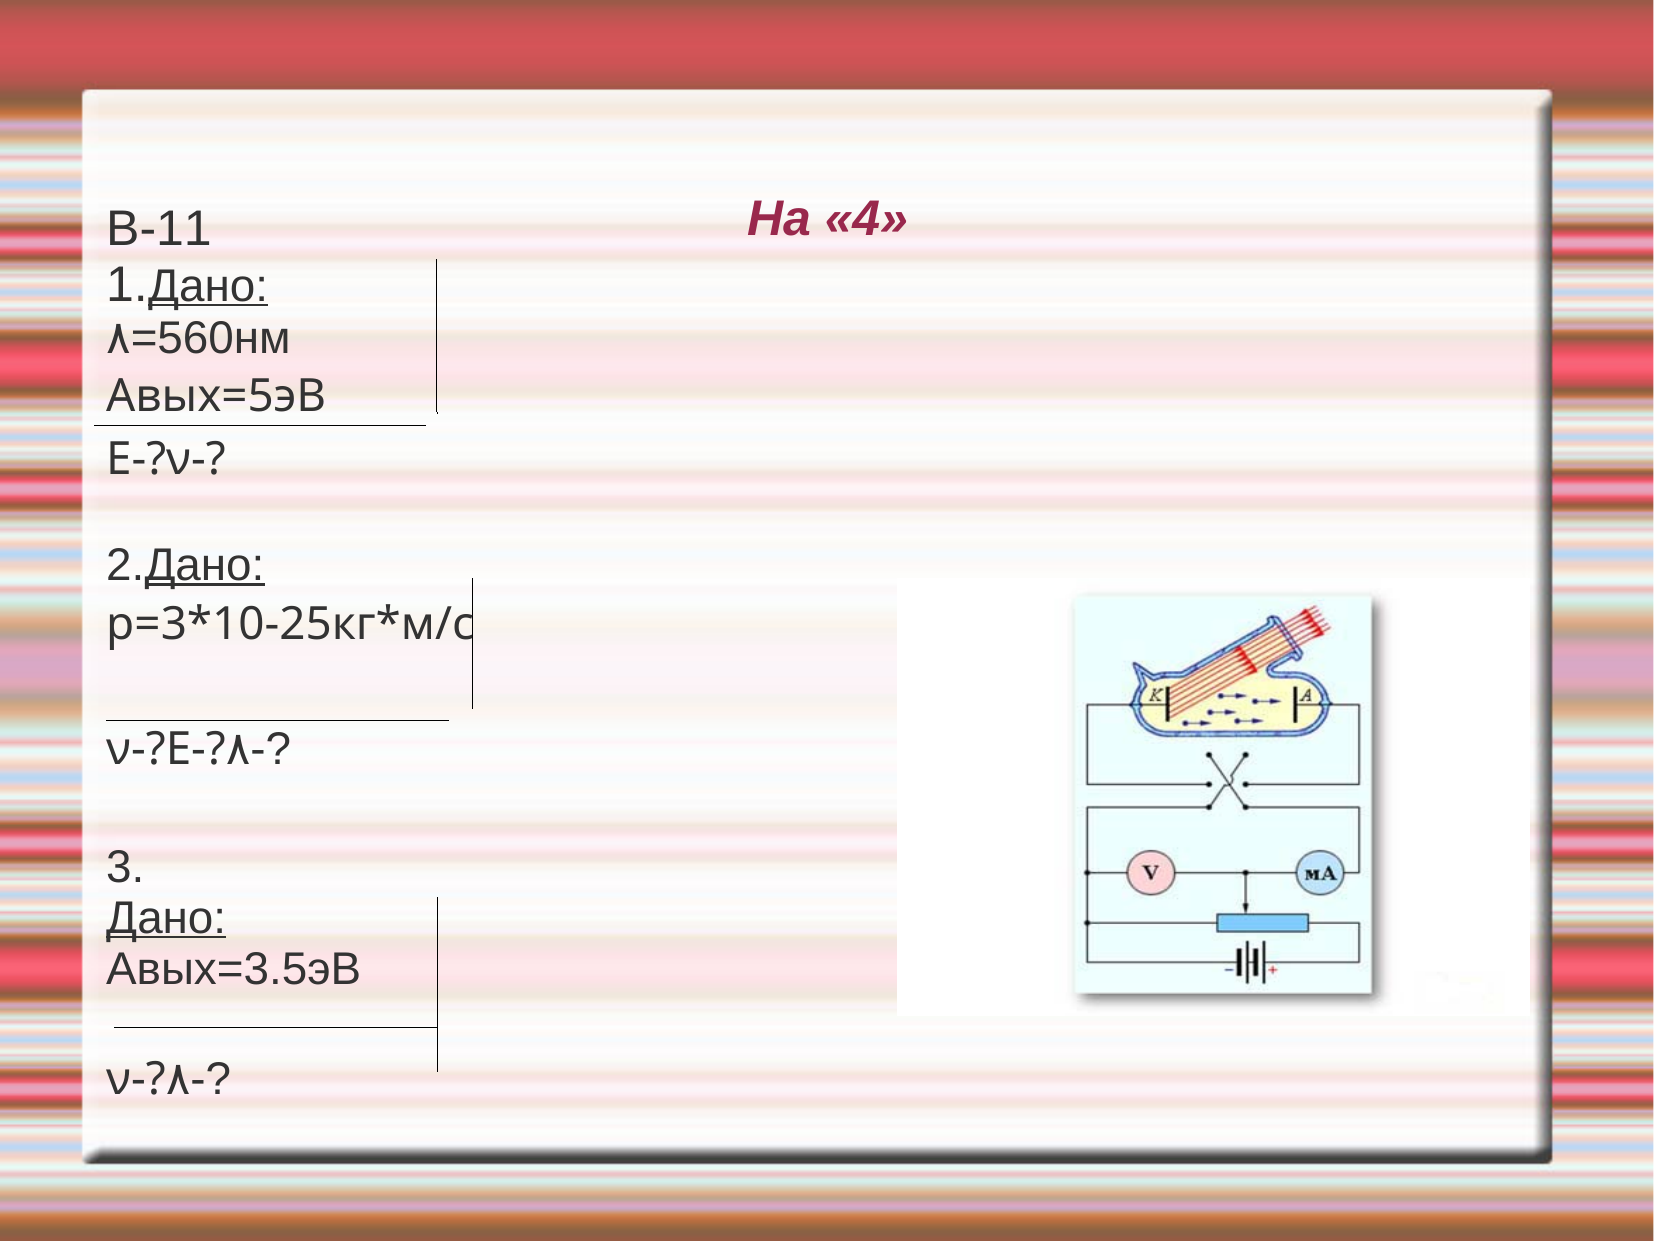

# На «4»
В-11
1.Дано:
٨=560нм
Авых=5эВ
Е-?ν-?
2.Дано:
р=3*10-25кг*м/с
ν-?Е-?٨-?
3.
Дано:
Авых=3.5эВ
ν-?٨-?